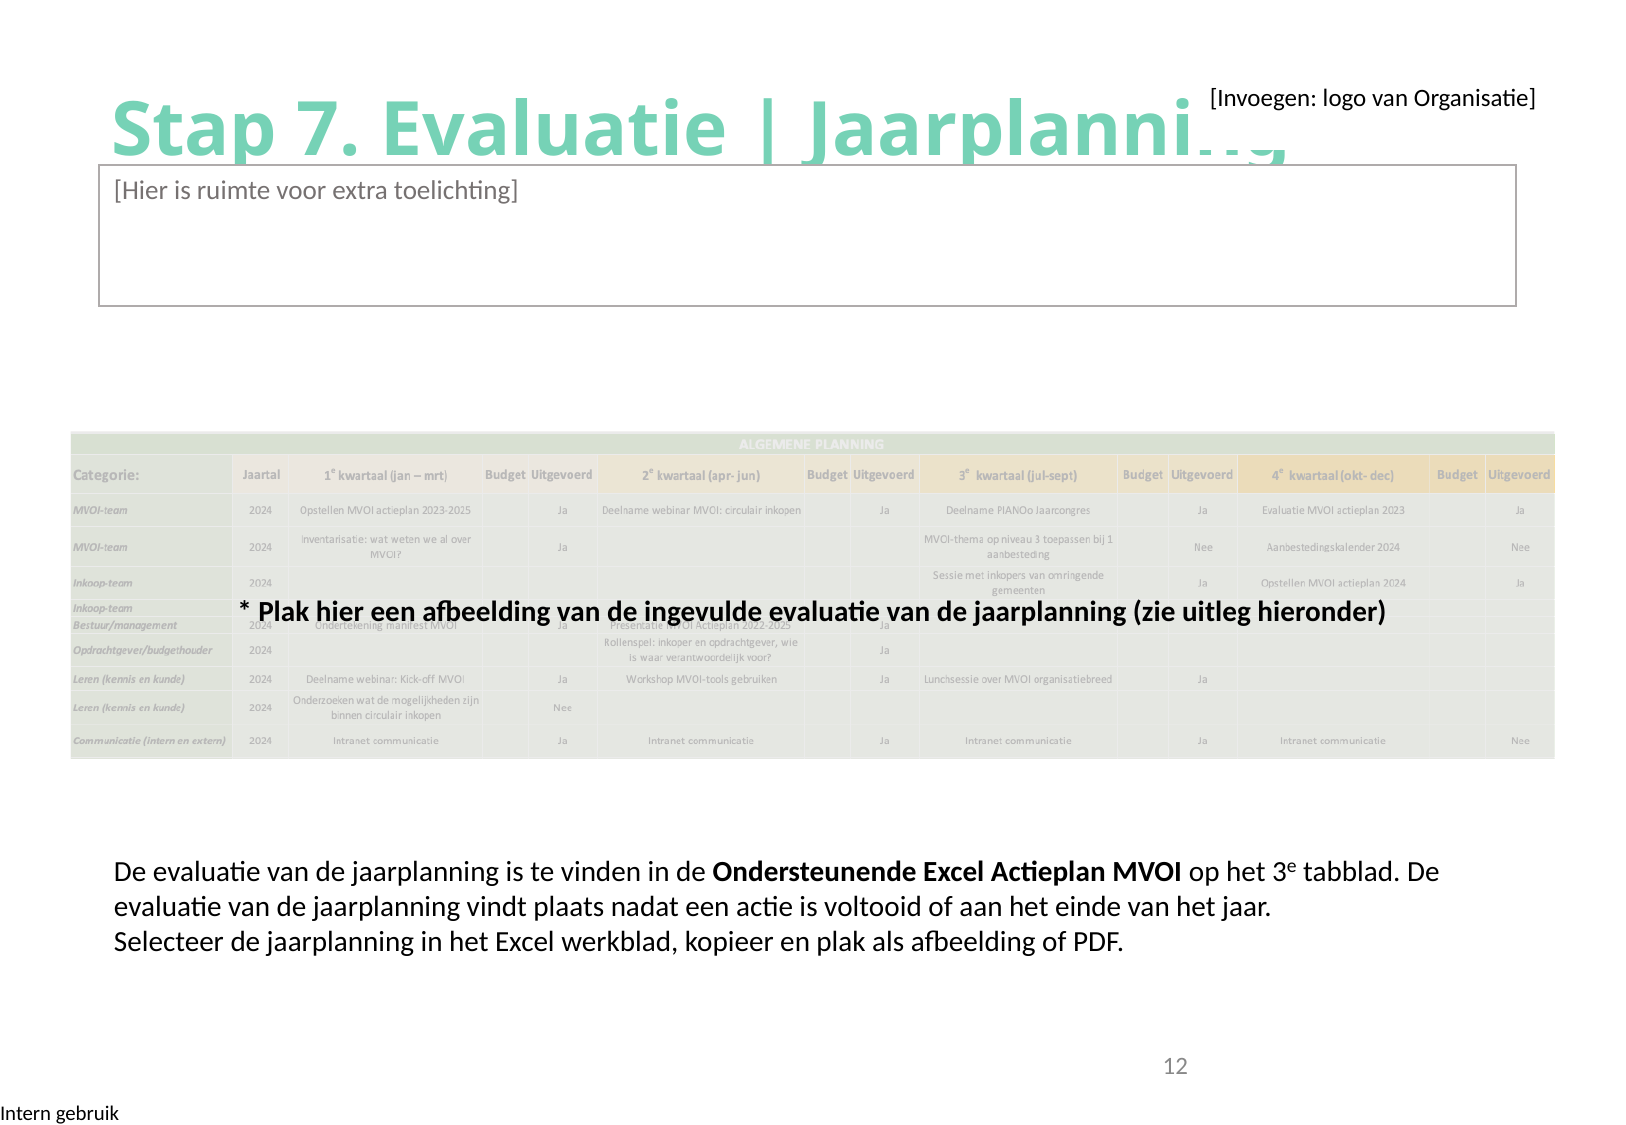

Stap 7. Evaluatie | Jaarplanning
[Invoegen: logo van Organisatie]
[Hier is ruimte voor extra toelichting]
* Plak hier een afbeelding van de ingevulde evaluatie van de jaarplanning (zie uitleg hieronder)
De evaluatie van de jaarplanning is te vinden in de Ondersteunende Excel Actieplan MVOI op het 3e tabblad. De evaluatie van de jaarplanning vindt plaats nadat een actie is voltooid of aan het einde van het jaar.
Selecteer de jaarplanning in het Excel werkblad, kopieer en plak als afbeelding of PDF.